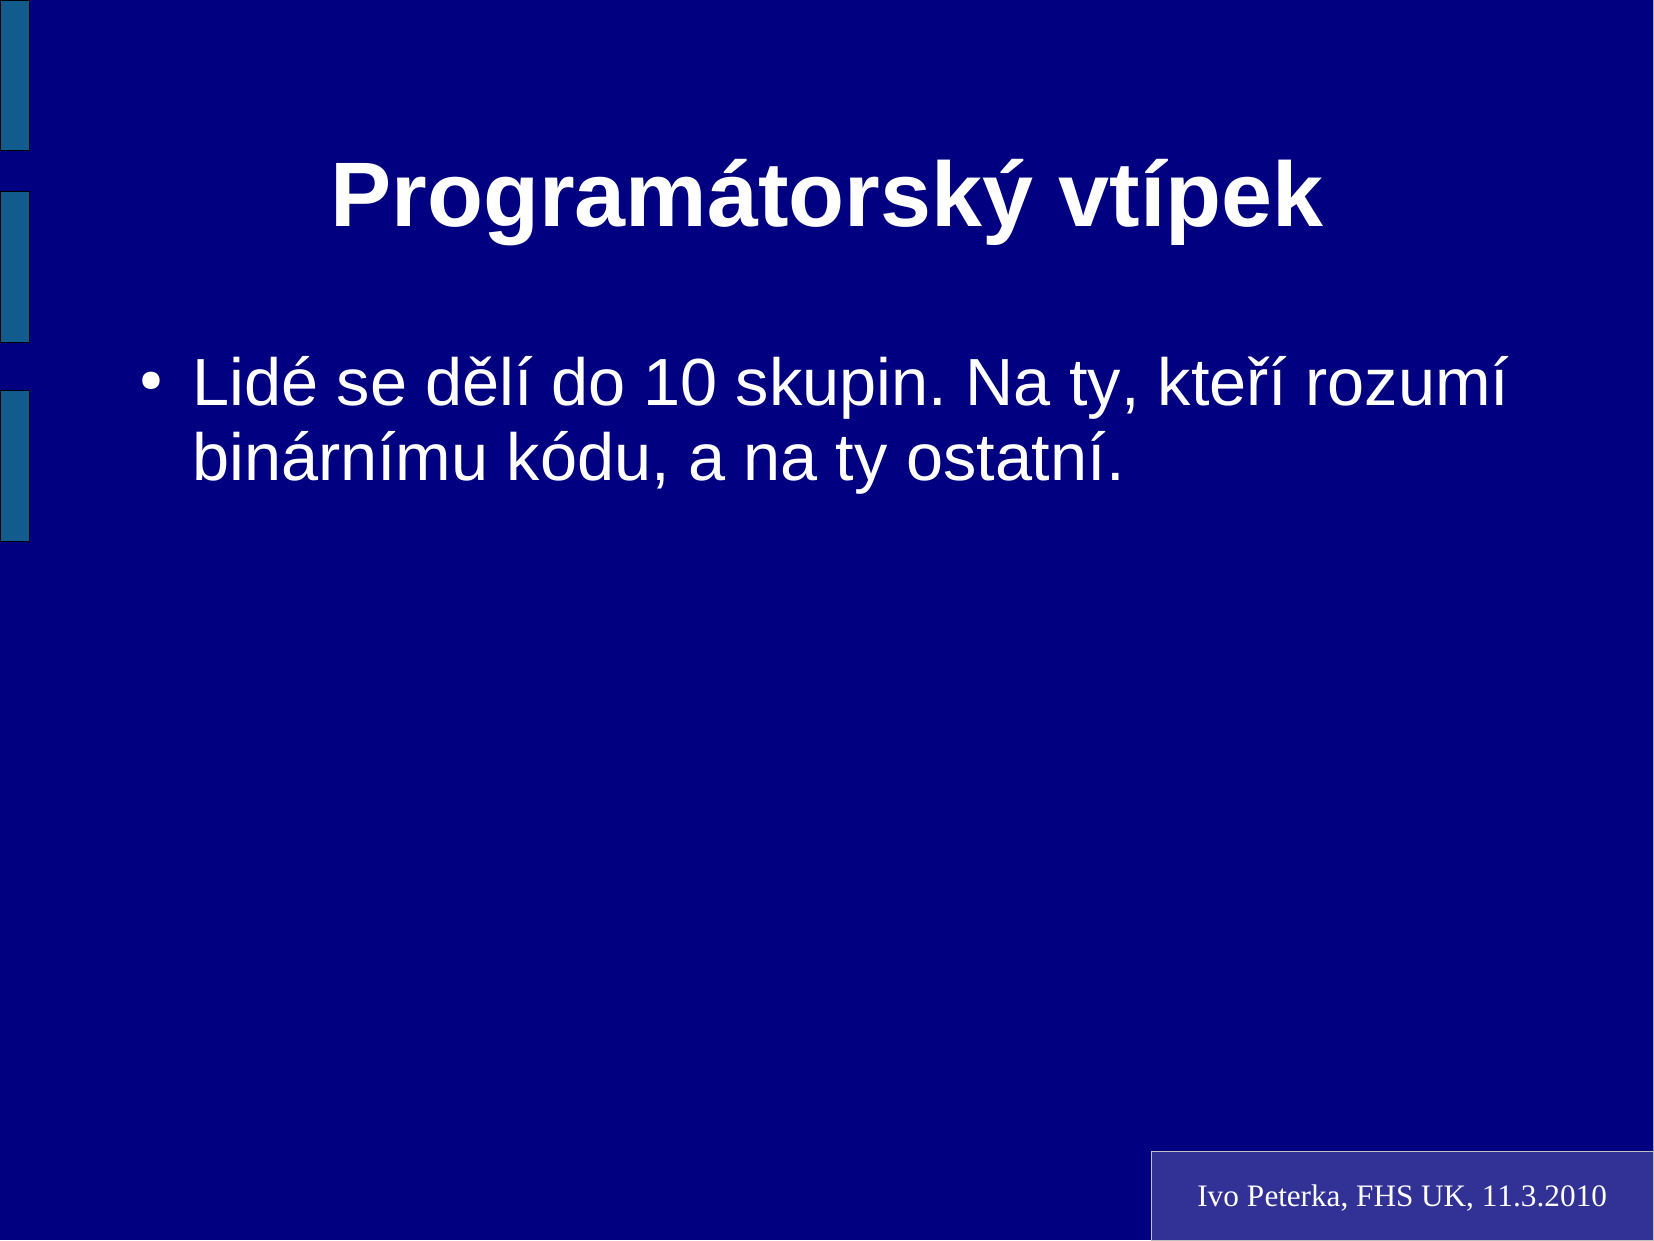

# Programátorský vtípek
Lidé se dělí do 10 skupin. Na ty, kteří rozumí binárnímu kódu, a na ty ostatní.